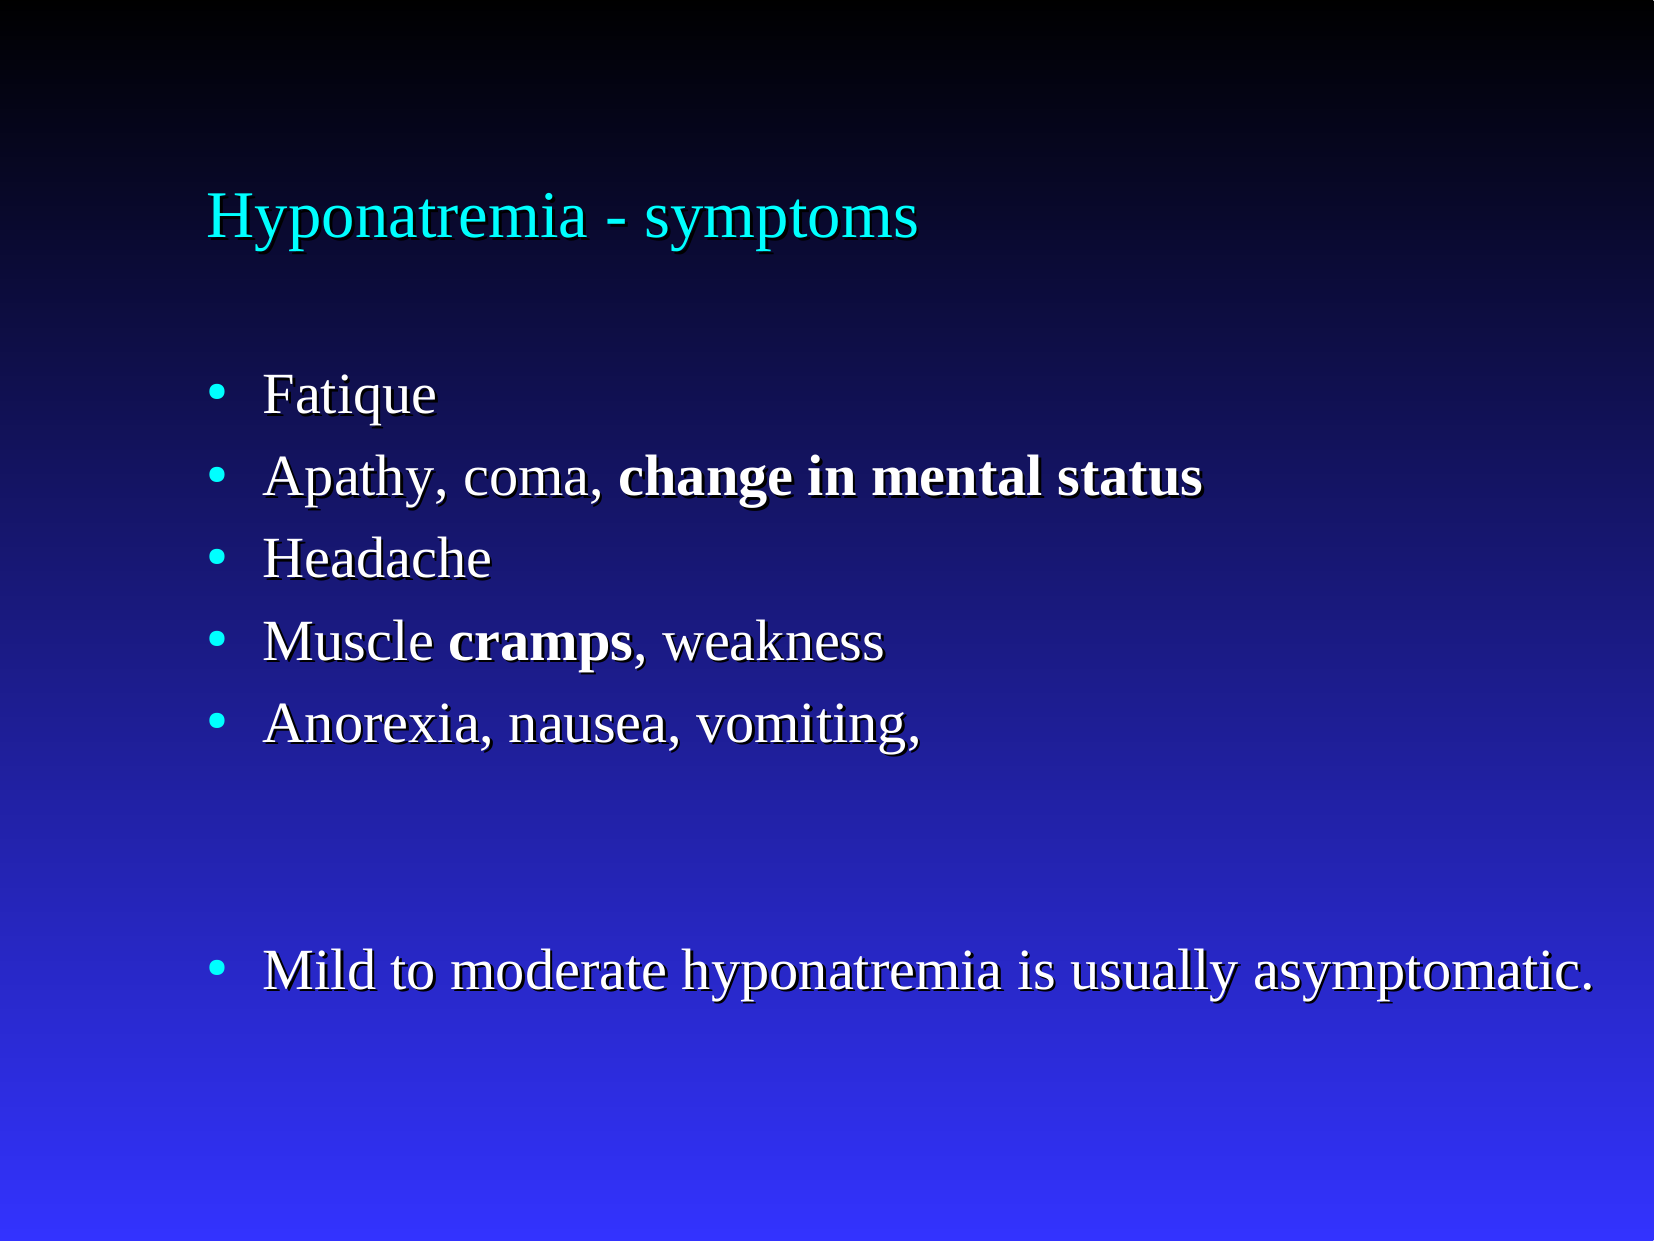

# Hyponatremia - symptoms
Fatique
Apathy, coma, change in mental status
Headache
Muscle cramps, weakness
Anorexia, nausea, vomiting,
Mild to moderate hyponatremia is usually asymptomatic.